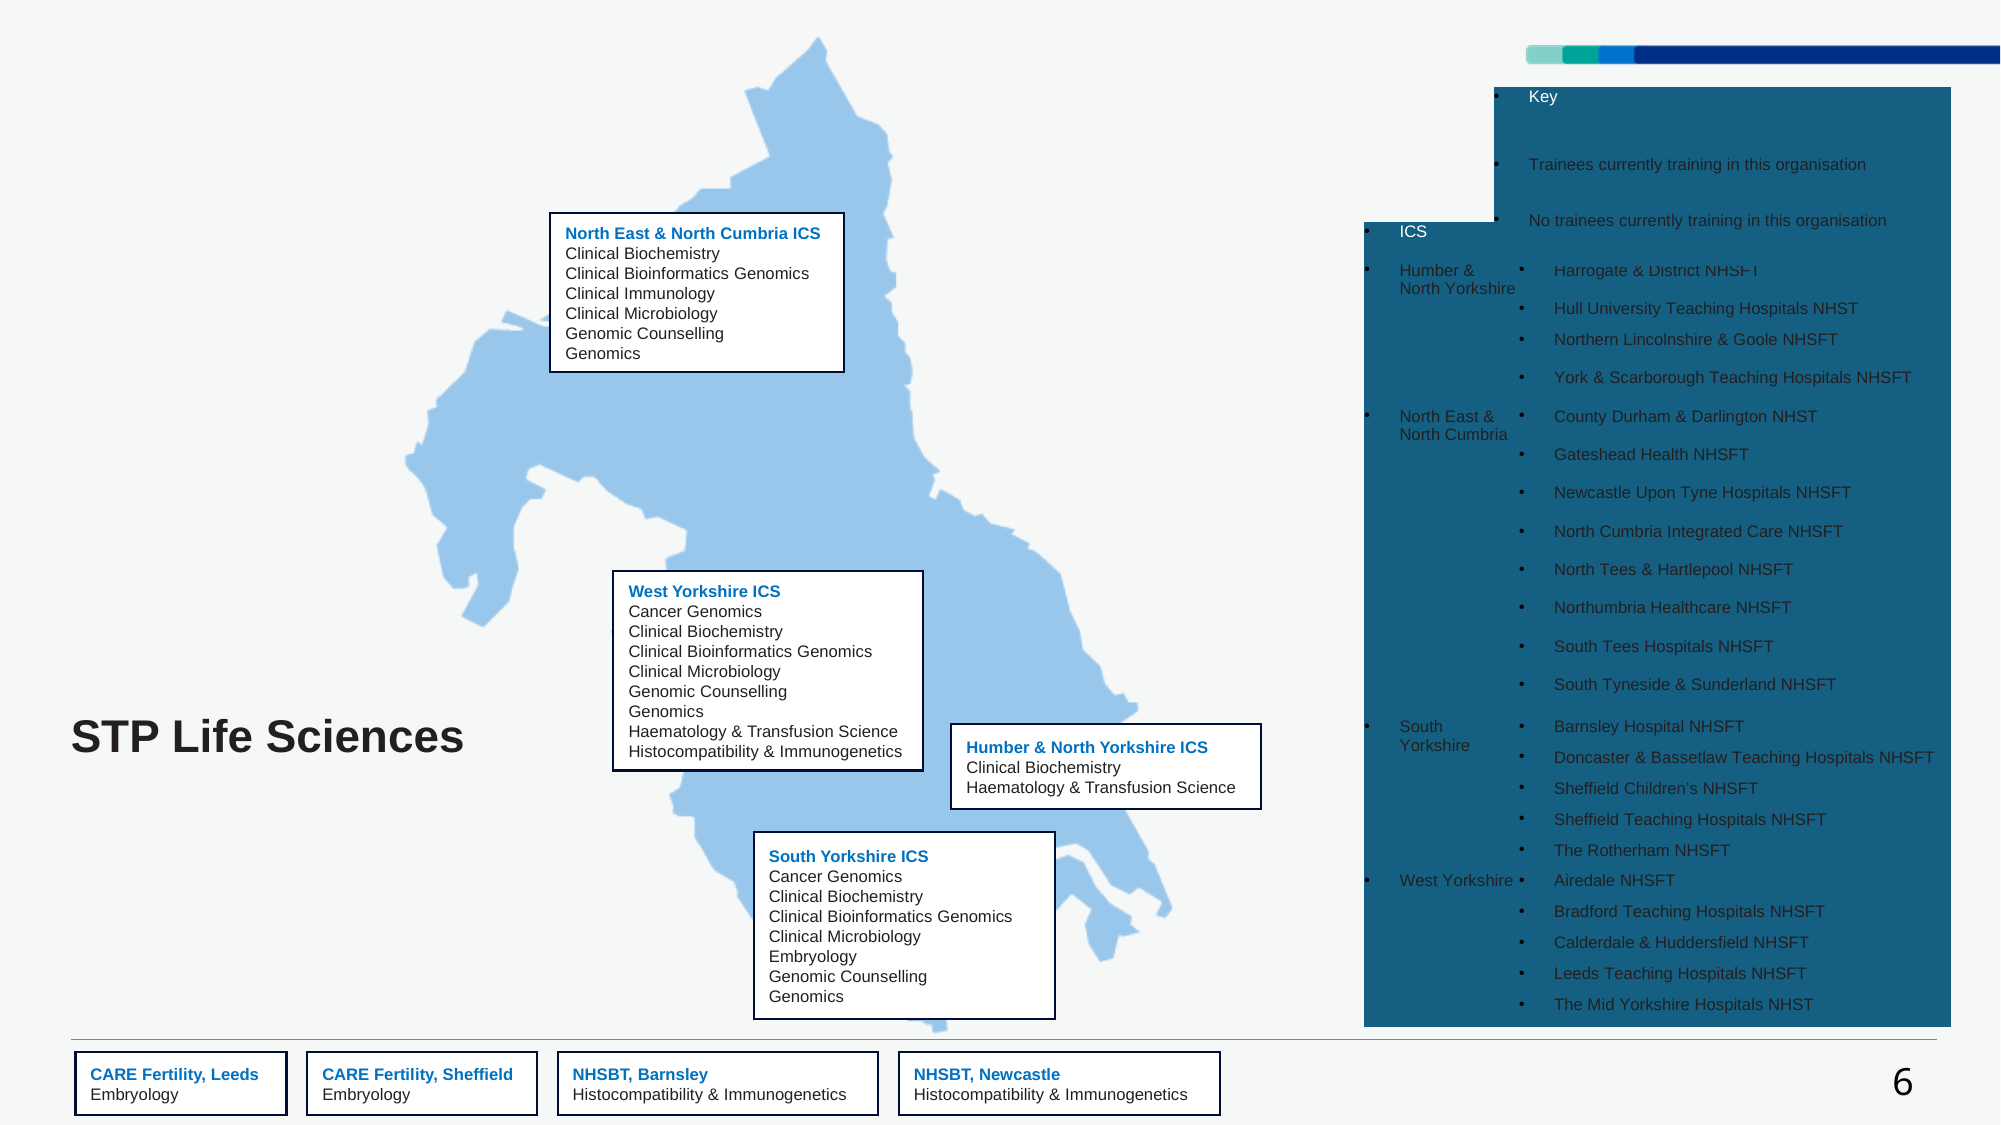

| Key | |
| --- | --- |
| Trainees currently training in this organisation | |
| No trainees currently training in this organisation | |
North East & North Cumbria ICS
Clinical Biochemistry
Clinical Bioinformatics Genomics
Clinical Immunology
Clinical Microbiology
Genomic Counselling
Genomics
| ICS | Organisation |
| --- | --- |
| Humber & North Yorkshire | Harrogate & District NHSFT |
| | Hull University Teaching Hospitals NHST |
| | Northern Lincolnshire & Goole NHSFT |
| | York & Scarborough Teaching Hospitals NHSFT |
| North East & North Cumbria | County Durham & Darlington NHST |
| | Gateshead Health NHSFT |
| | Newcastle Upon Tyne Hospitals NHSFT |
| | North Cumbria Integrated Care NHSFT |
| | North Tees & Hartlepool NHSFT |
| | Northumbria Healthcare NHSFT |
| | South Tees Hospitals NHSFT |
| | South Tyneside & Sunderland NHSFT |
| South Yorkshire | Barnsley Hospital NHSFT |
| | Doncaster & Bassetlaw Teaching Hospitals NHSFT |
| | Sheffield Children’s NHSFT |
| | Sheffield Teaching Hospitals NHSFT |
| | The Rotherham NHSFT |
| West Yorkshire | Airedale NHSFT |
| | Bradford Teaching Hospitals NHSFT |
| | Calderdale & Huddersfield NHSFT |
| | Leeds Teaching Hospitals NHSFT |
| | The Mid Yorkshire Hospitals NHST |
# STP Life Sciences
West Yorkshire ICS
Cancer Genomics
Clinical Biochemistry
Clinical Bioinformatics Genomics
Clinical Microbiology
Genomic Counselling
Genomics
Haematology & Transfusion Science
Histocompatibility & Immunogenetics
Humber & North Yorkshire ICS
Clinical Biochemistry
Haematology & Transfusion Science
South Yorkshire ICS
Cancer Genomics
Clinical Biochemistry
Clinical Bioinformatics Genomics
Clinical Microbiology
Embryology
Genomic Counselling
Genomics
CARE Fertility, Leeds
Embryology
CARE Fertility, Sheffield
Embryology
NHSBT, Barnsley
Histocompatibility & Immunogenetics
NHSBT, Newcastle
Histocompatibility & Immunogenetics